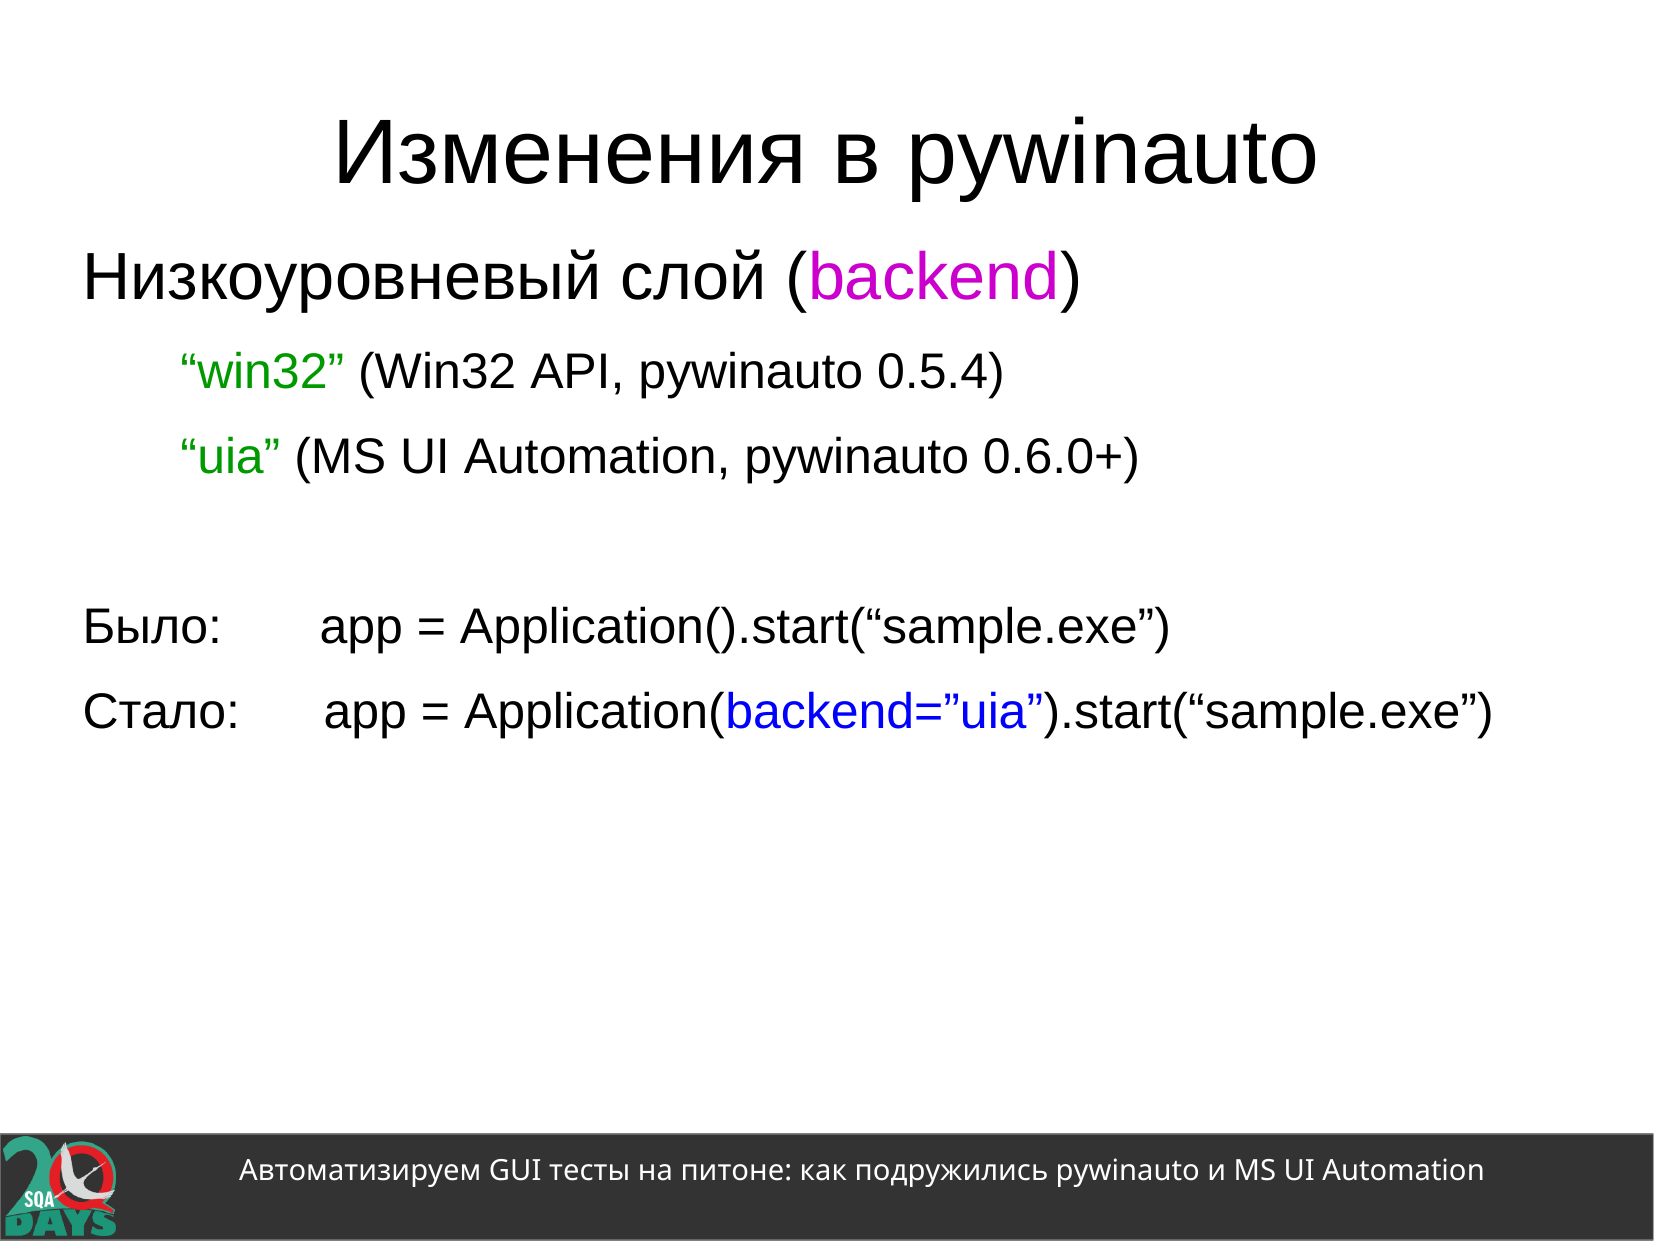

# Изменения в pywinauto
Низкоуровневый слой (backend)
 “win32” (Win32 API, pywinauto 0.5.4)
 “uia” (MS UI Automation, pywinauto 0.6.0+)
Было: app = Application().start(“sample.exe”)
Стало: app = Application(backend=”uia”).start(“sample.exe”)
Автоматизируем GUI тесты на питоне: как подружились pywinauto и MS UI Automation